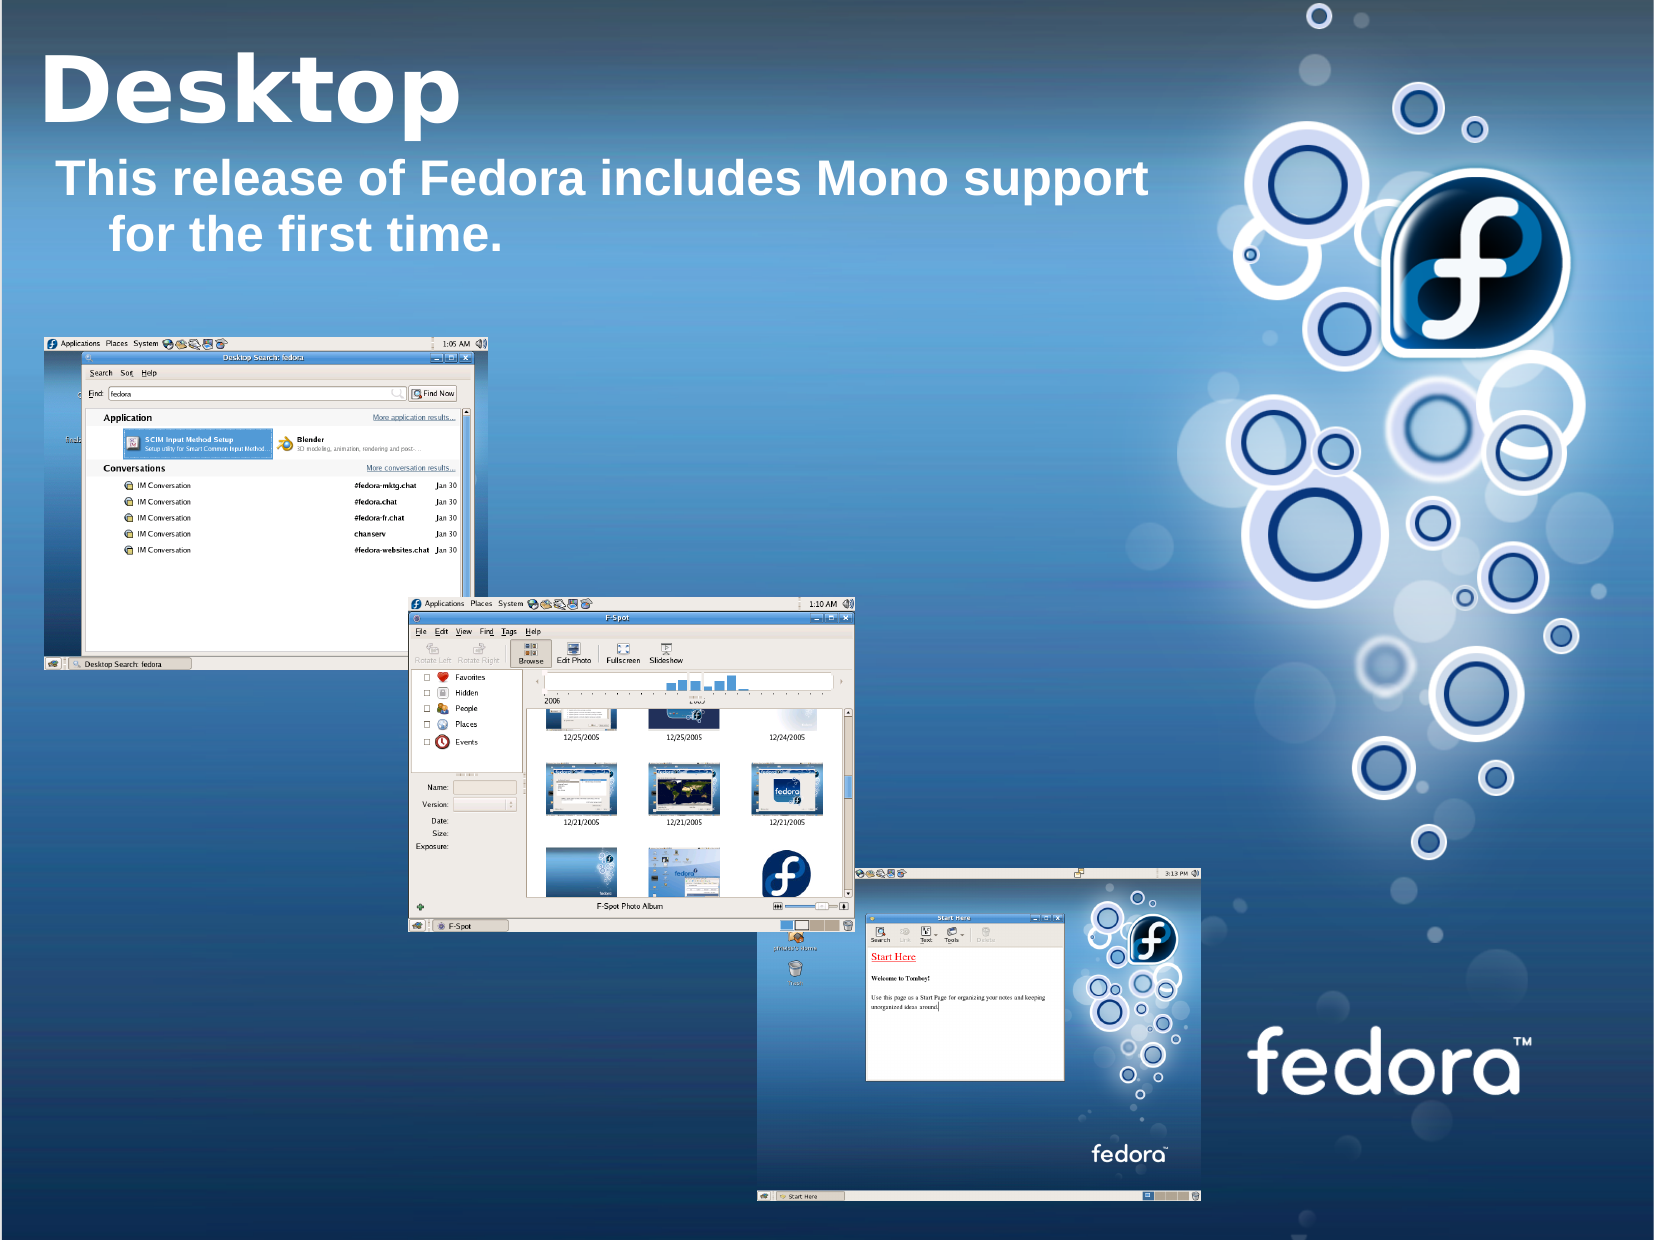

# Desktop
This release of Fedora includes Mono support for the first time.